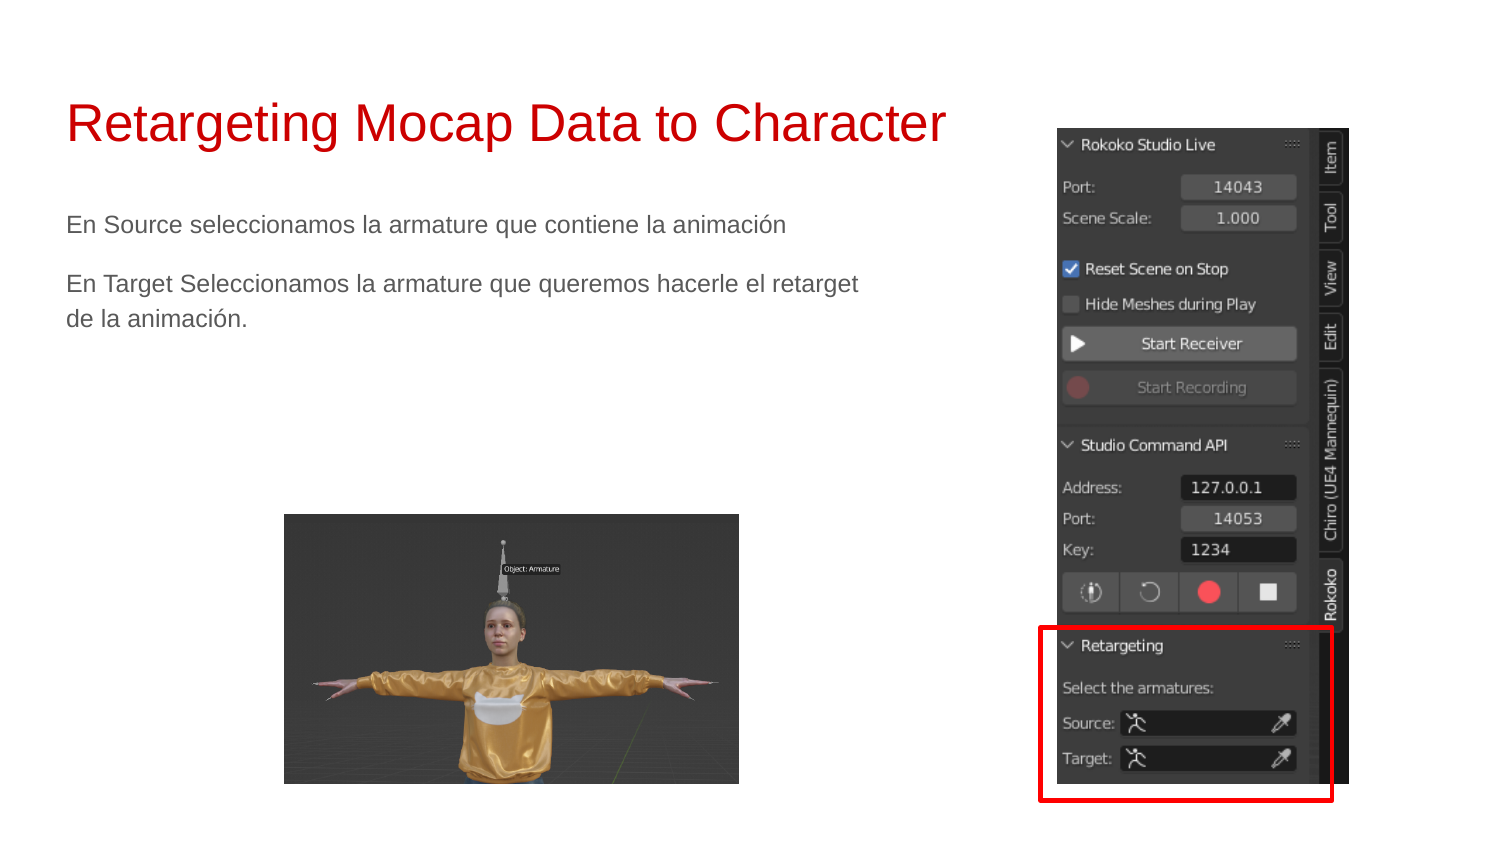

# Retargeting Mocap Data to Character
En Source seleccionamos la armature que contiene la animación
En Target Seleccionamos la armature que queremos hacerle el retarget de la animación.